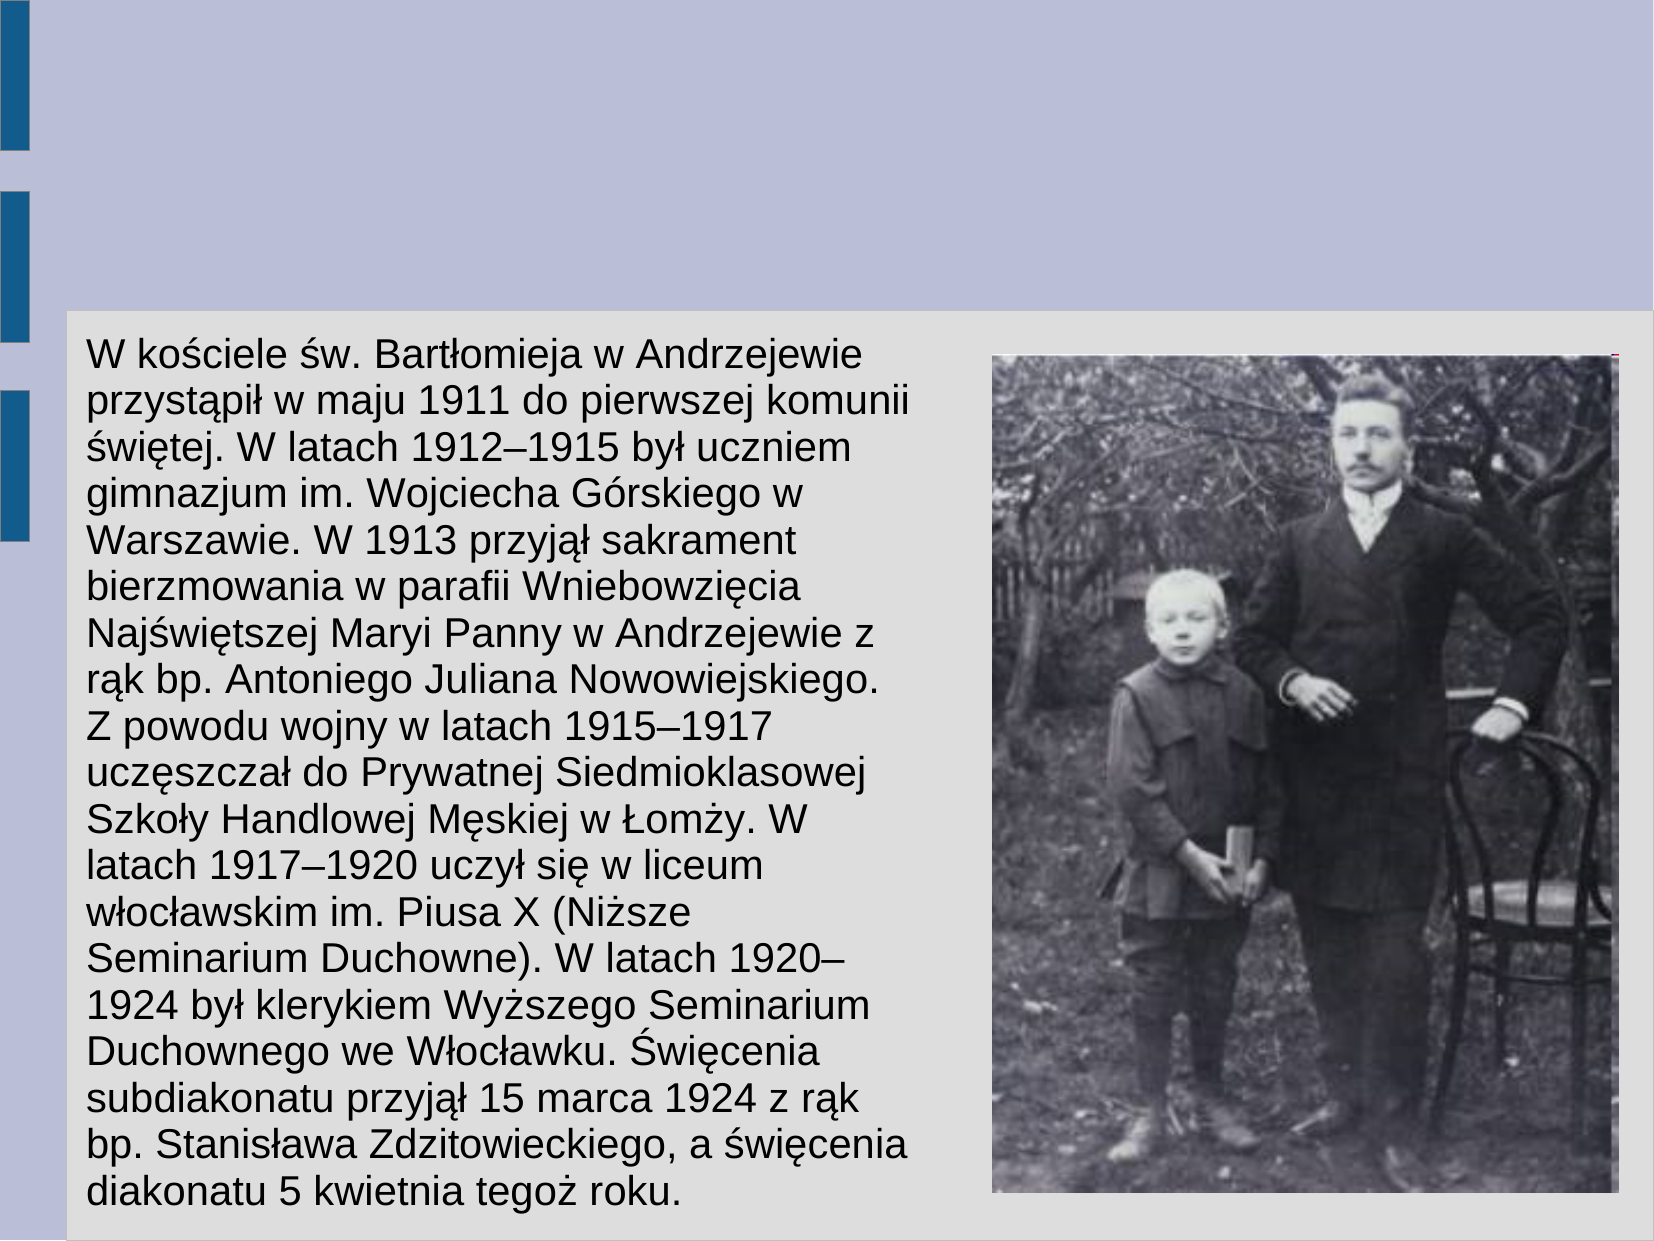

# W kościele św. Bartłomieja w Andrzejewie przystąpił w maju 1911 do pierwszej komunii świętej. W latach 1912–1915 był uczniem gimnazjum im. Wojciecha Górskiego w Warszawie. W 1913 przyjął sakrament bierzmowania w parafii Wniebowzięcia Najświętszej Maryi Panny w Andrzejewie z rąk bp. Antoniego Juliana Nowowiejskiego.
Z powodu wojny w latach 1915–1917 uczęszczał do Prywatnej Siedmioklasowej Szkoły Handlowej Męskiej w Łomży. W latach 1917–1920 uczył się w liceum włocławskim im. Piusa X (Niższe Seminarium Duchowne). W latach 1920–1924 był klerykiem Wyższego Seminarium Duchownego we Włocławku. Święcenia subdiakonatu przyjął 15 marca 1924 z rąk bp. Stanisława Zdzitowieckiego, a święcenia diakonatu 5 kwietnia tegoż roku.